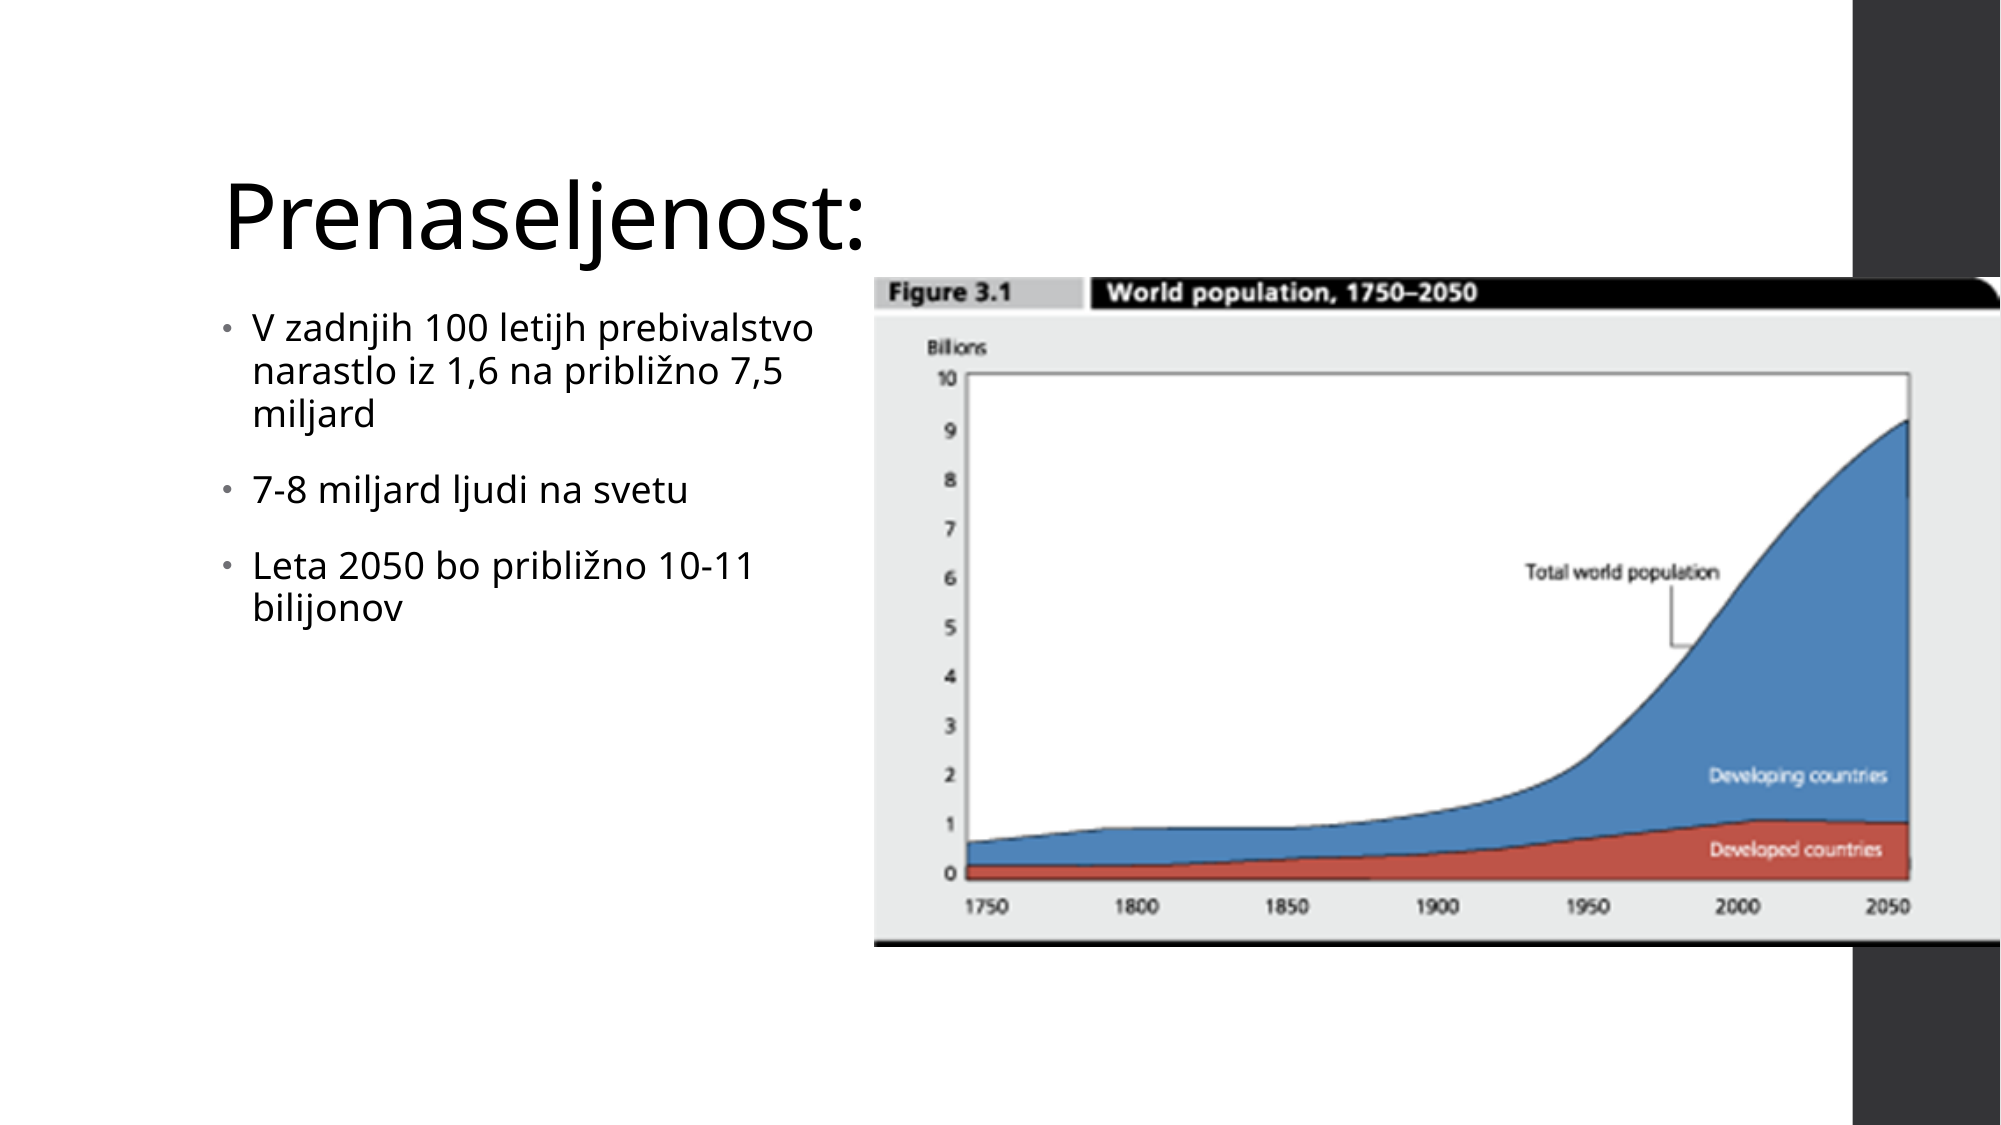

# Prenaseljenost:
V zadnjih 100 letijh prebivalstvo narastlo iz 1,6 na približno 7,5 miljard
7-8 miljard ljudi na svetu
Leta 2050 bo približno 10-11 bilijonov